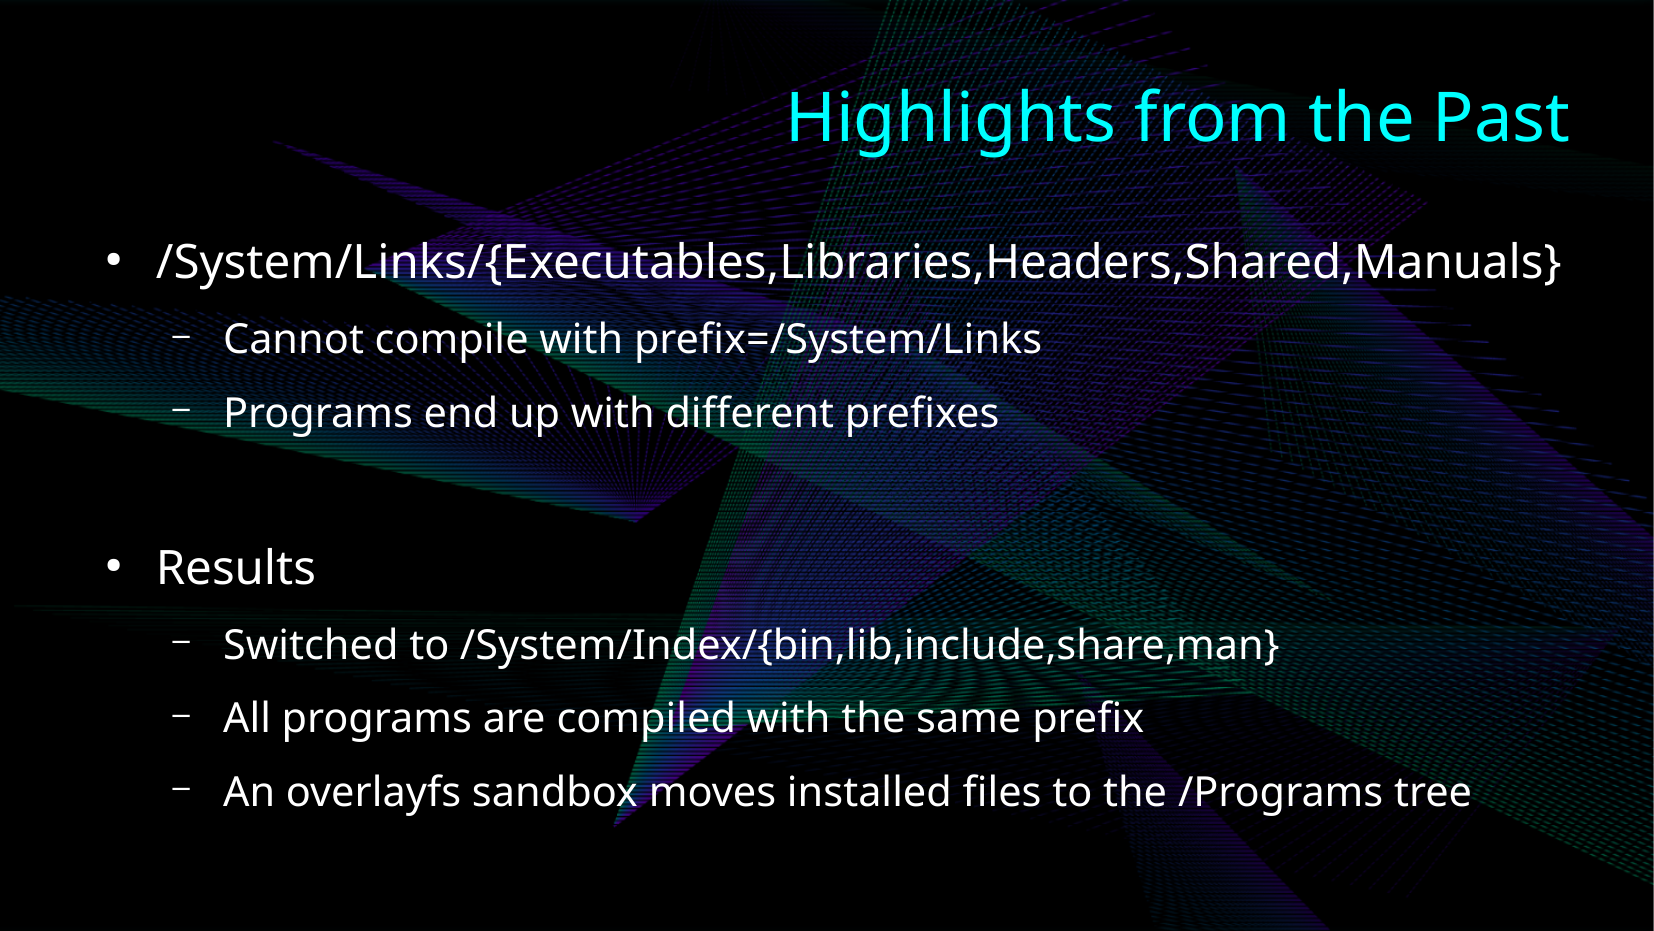

# Highlights from the Past
/System/Links/{Executables,Libraries,Headers,Shared,Manuals}
Cannot compile with prefix=/System/Links
Programs end up with different prefixes
Results
Switched to /System/Index/{bin,lib,include,share,man}
All programs are compiled with the same prefix
An overlayfs sandbox moves installed files to the /Programs tree